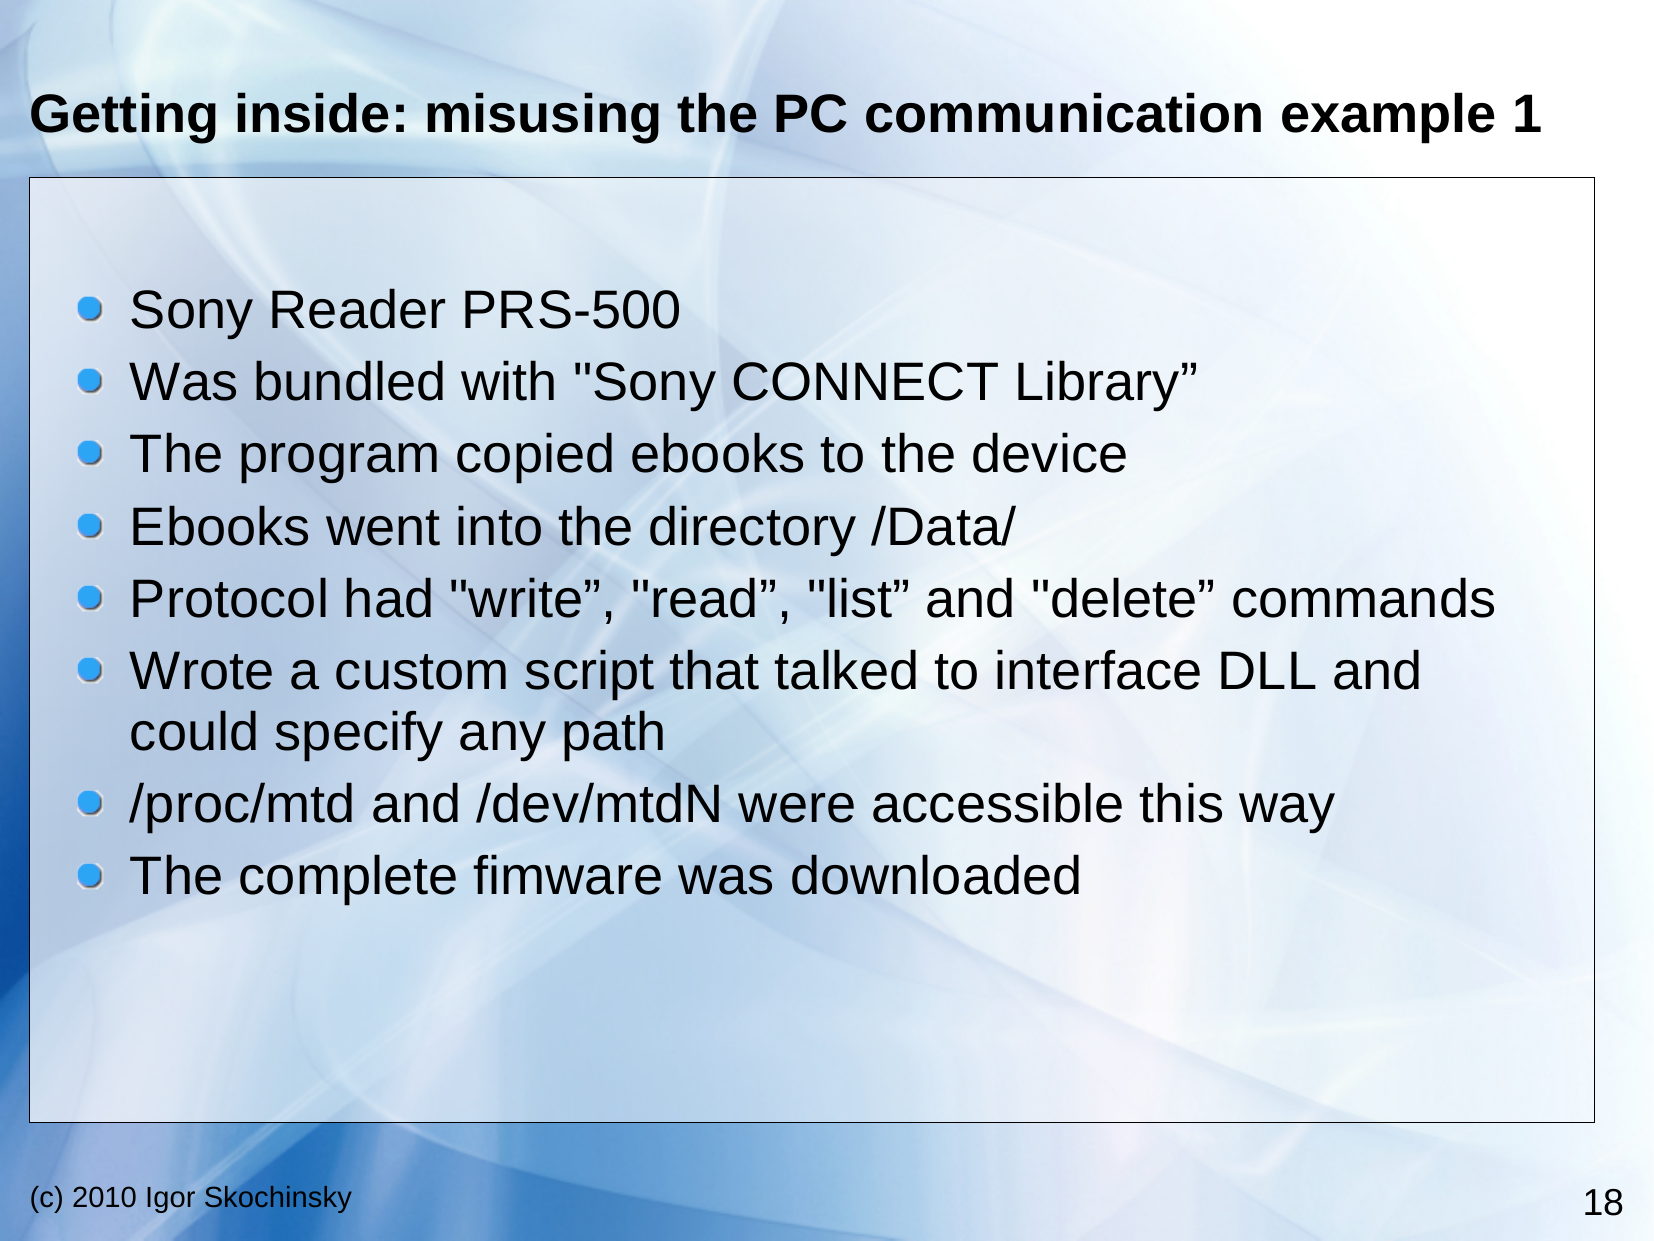

# Getting inside: misusing the PC communication example 1
Sony Reader PRS-500
Was bundled with "Sony CONNECT Library”
The program copied ebooks to the device
Ebooks went into the directory /Data/
Protocol had "write”, "read”, "list” and "delete” commands
Wrote a custom script that talked to interface DLL and could specify any path
/proc/mtd and /dev/mtdN were accessible this way
The complete fimware was downloaded
(c) 2010 Igor Skochinsky
18